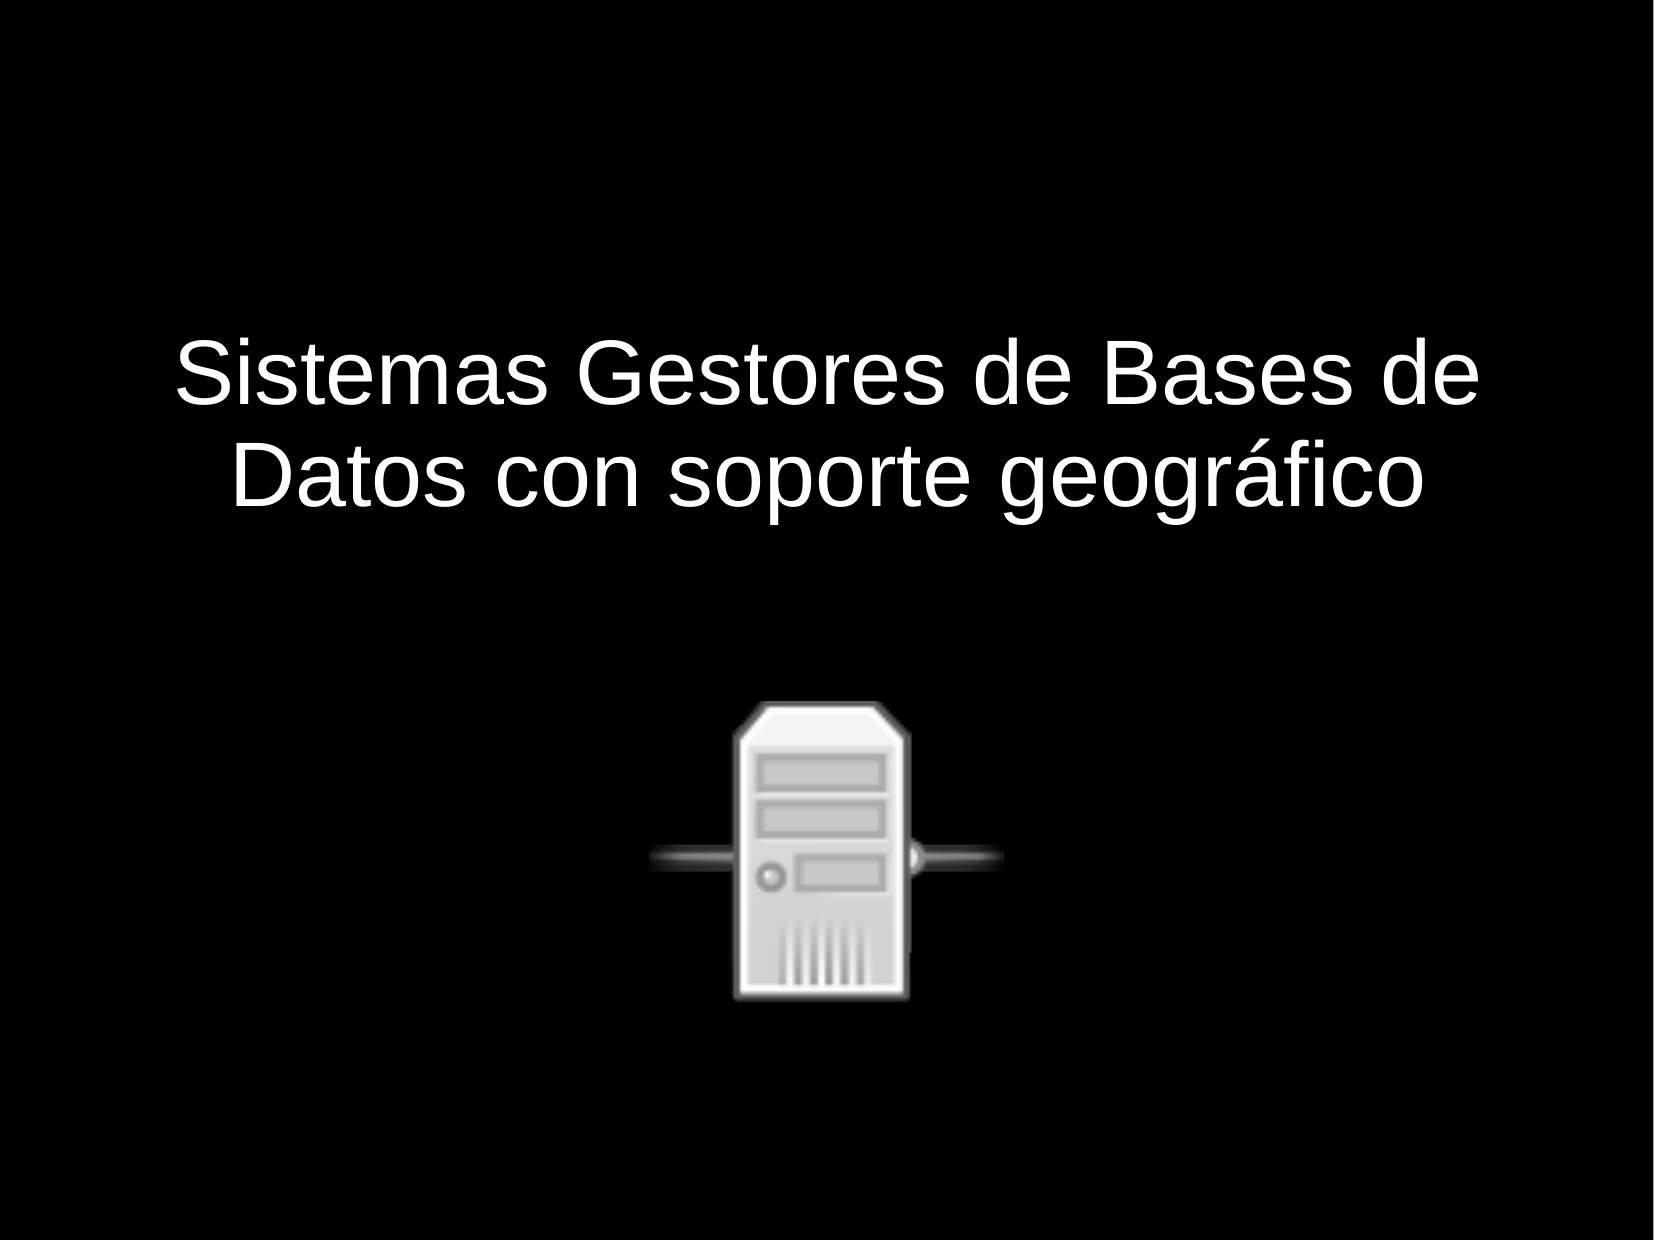

# Sistemas Gestores de Bases de Datos con soporte geográfico